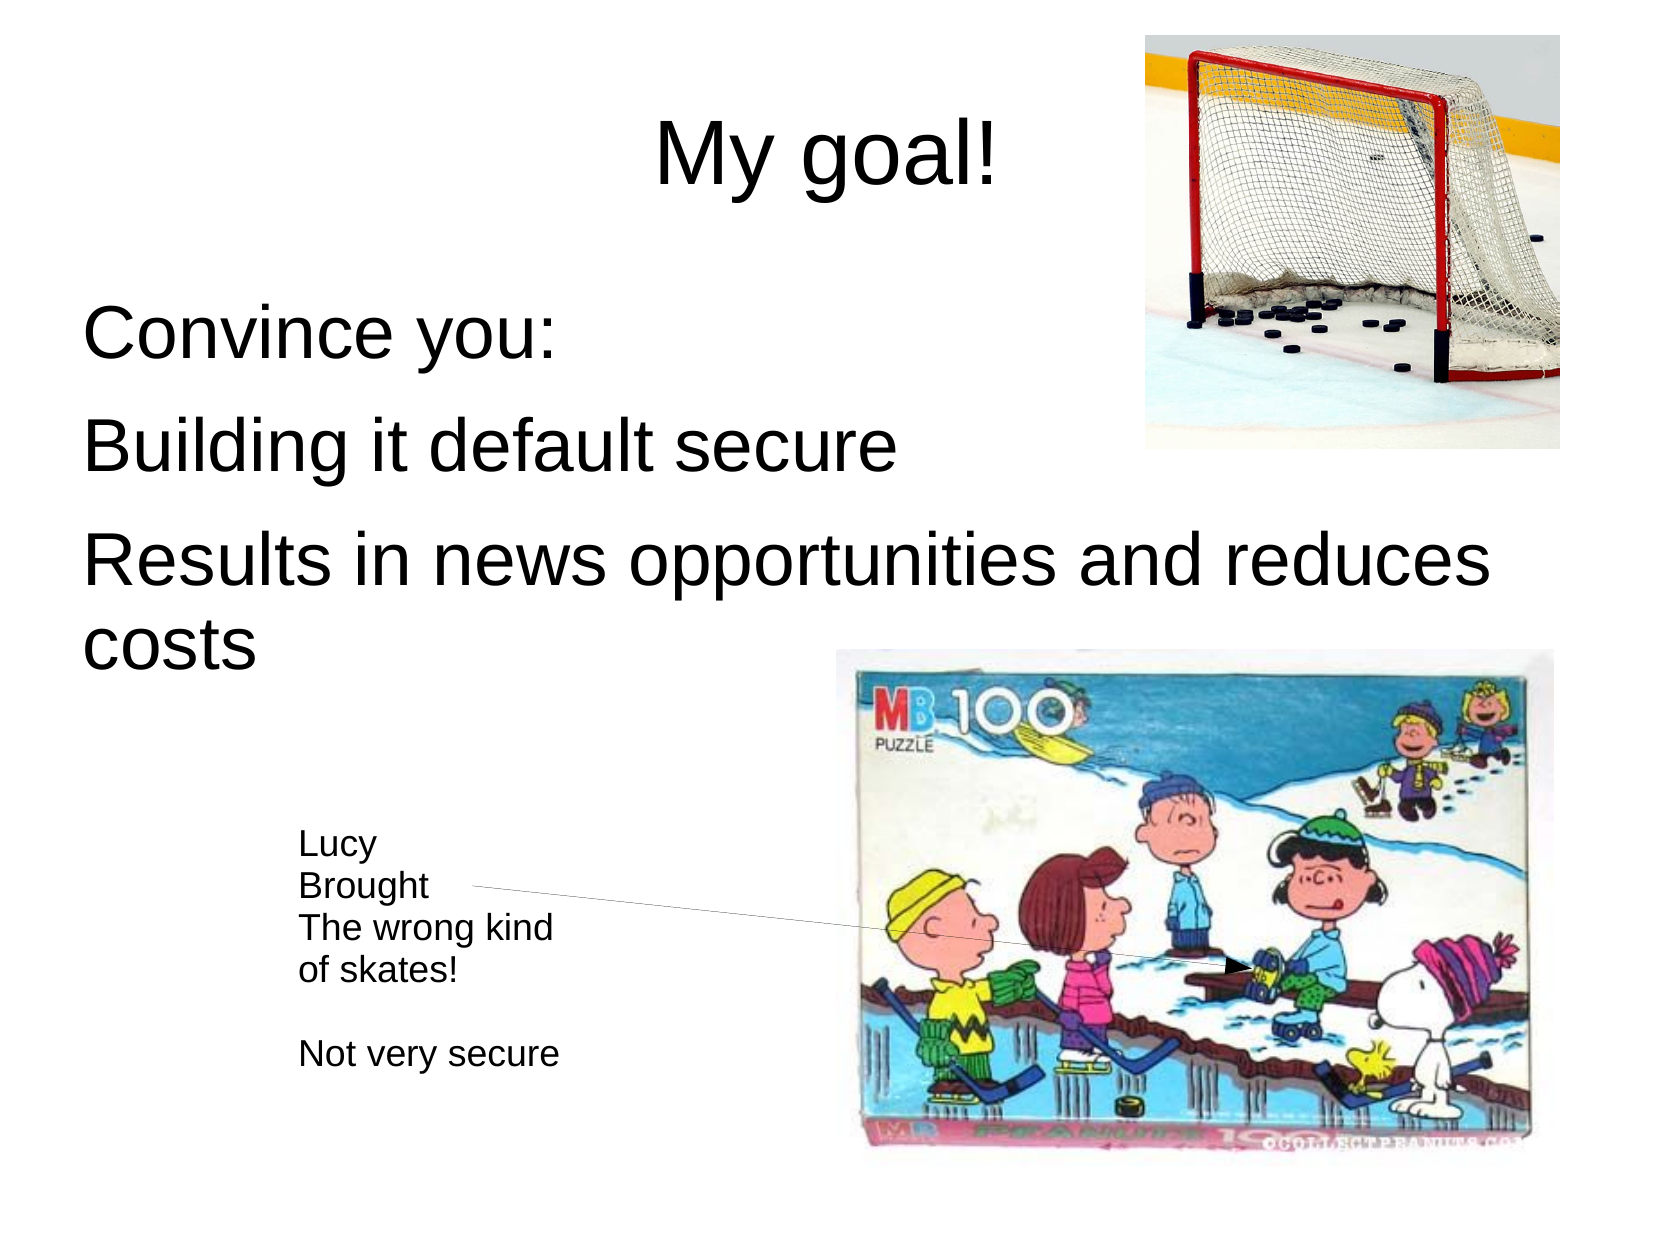

# My goal!
Convince you:
Building it default secure
Results in news opportunities and reduces costs
Lucy
Brought
The wrong kind
of skates!
Not very secure